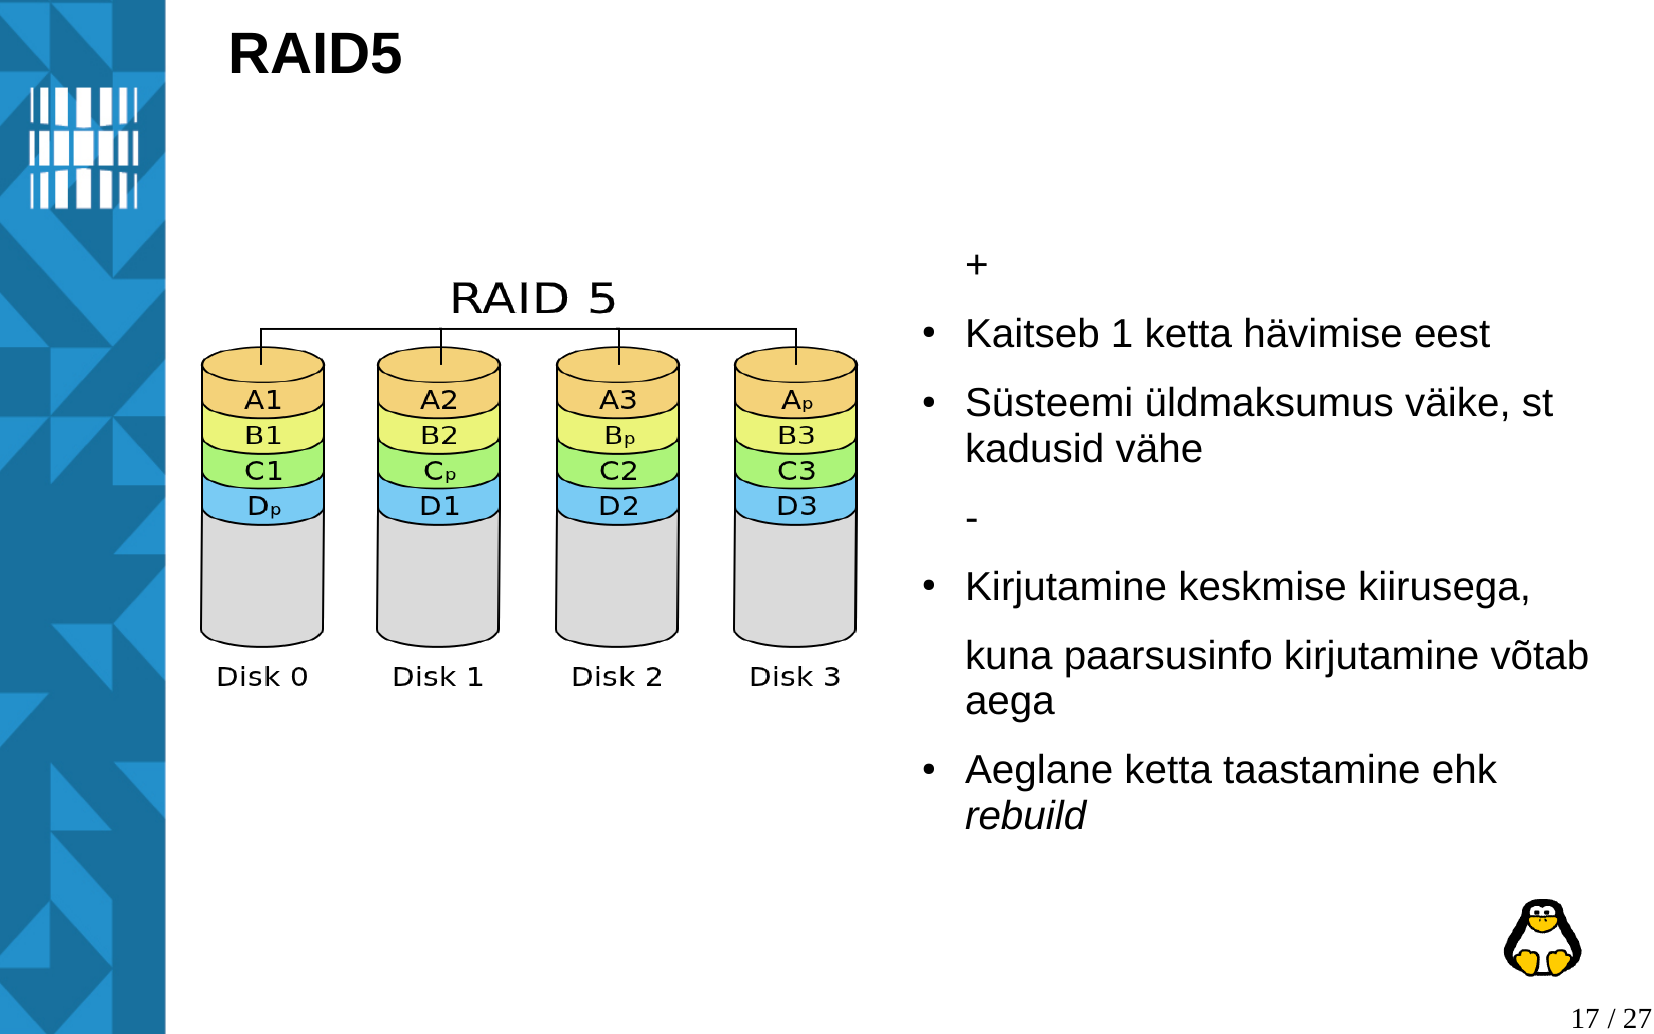

# RAID5
+
Kaitseb 1 ketta hävimise eest
Süsteemi üldmaksumus väike, st kadusid vähe
-
Kirjutamine keskmise kiirusega,
kuna paarsusinfo kirjutamine võtab aega
Aeglane ketta taastamine ehk rebuild